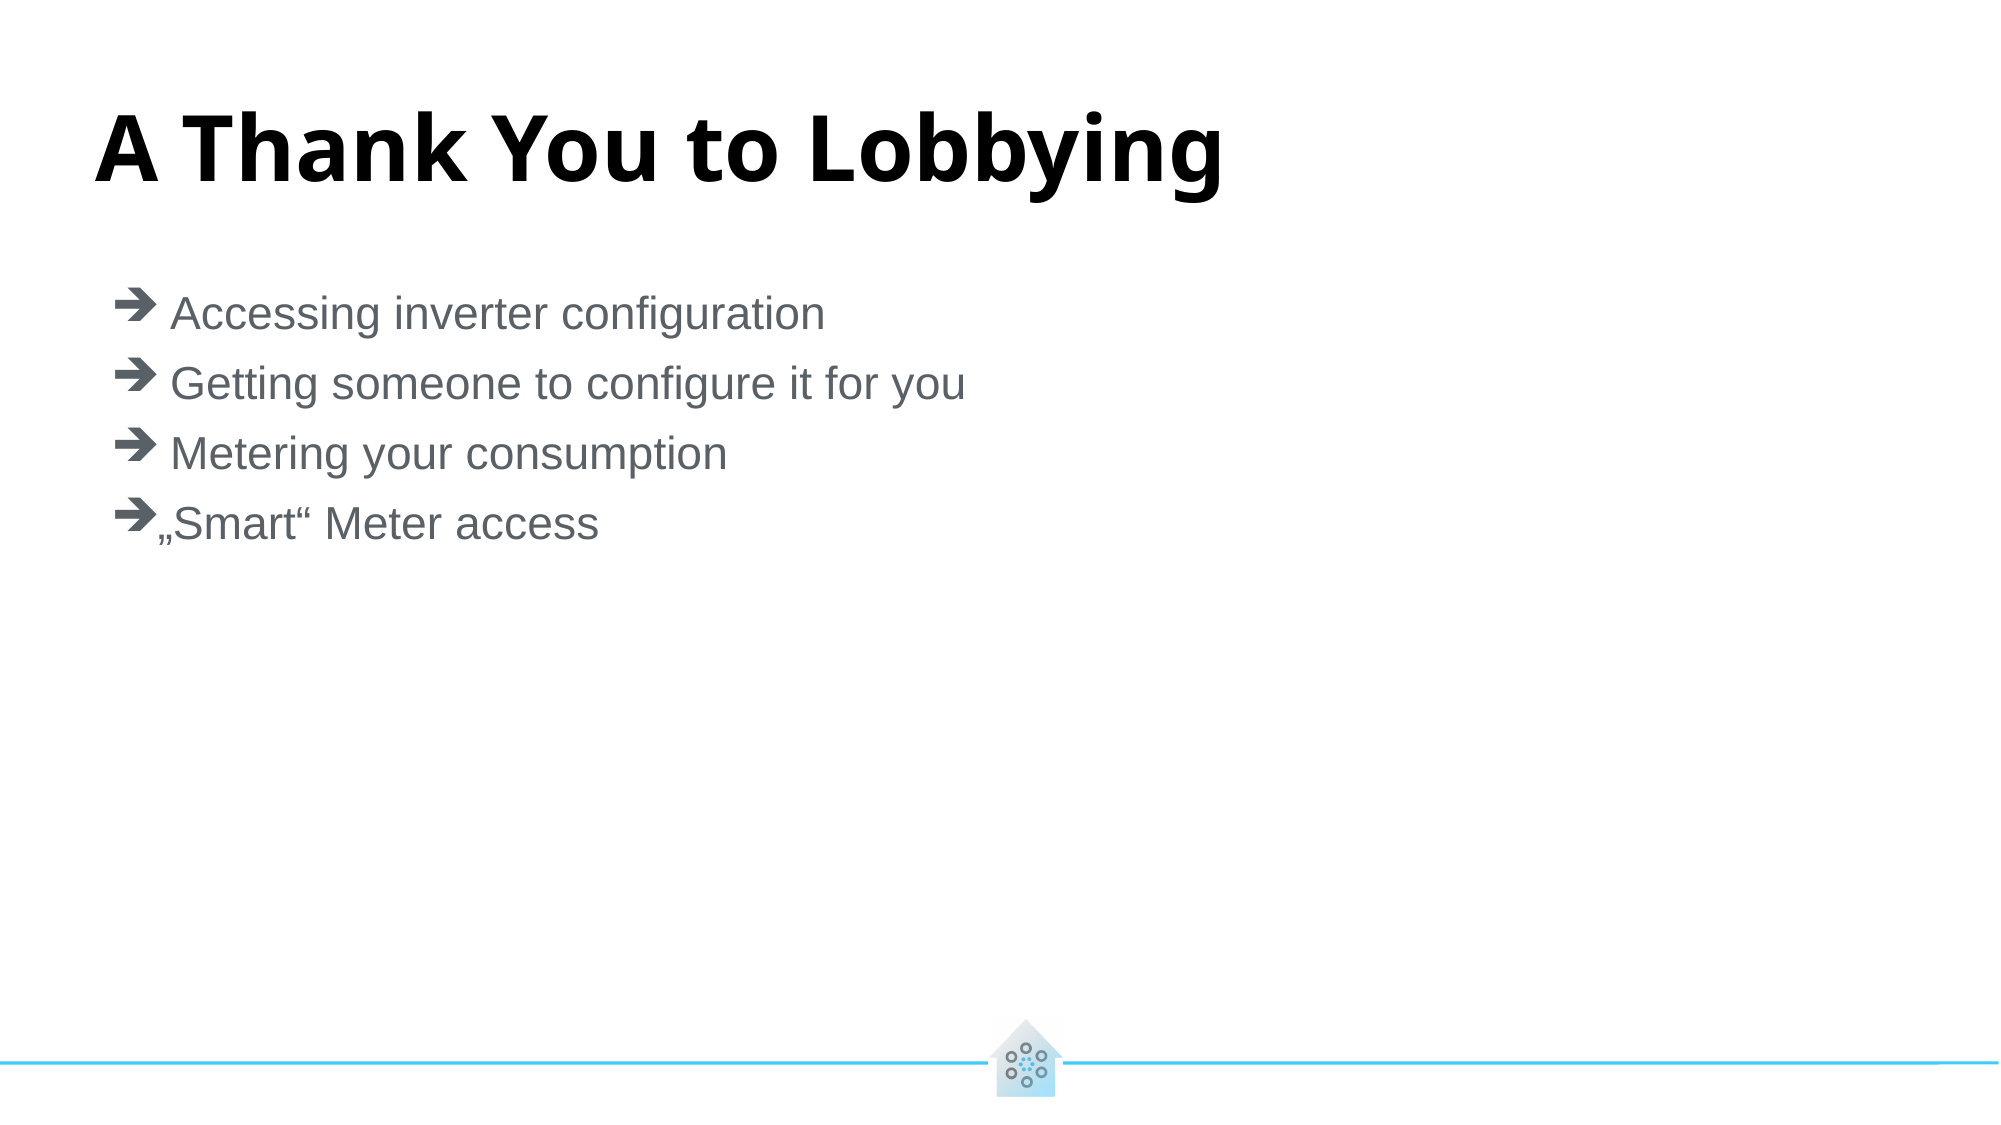

A Thank You to Lobbying
 Accessing inverter configuration
 Getting someone to configure it for you
 Metering your consumption
„Smart“ Meter access